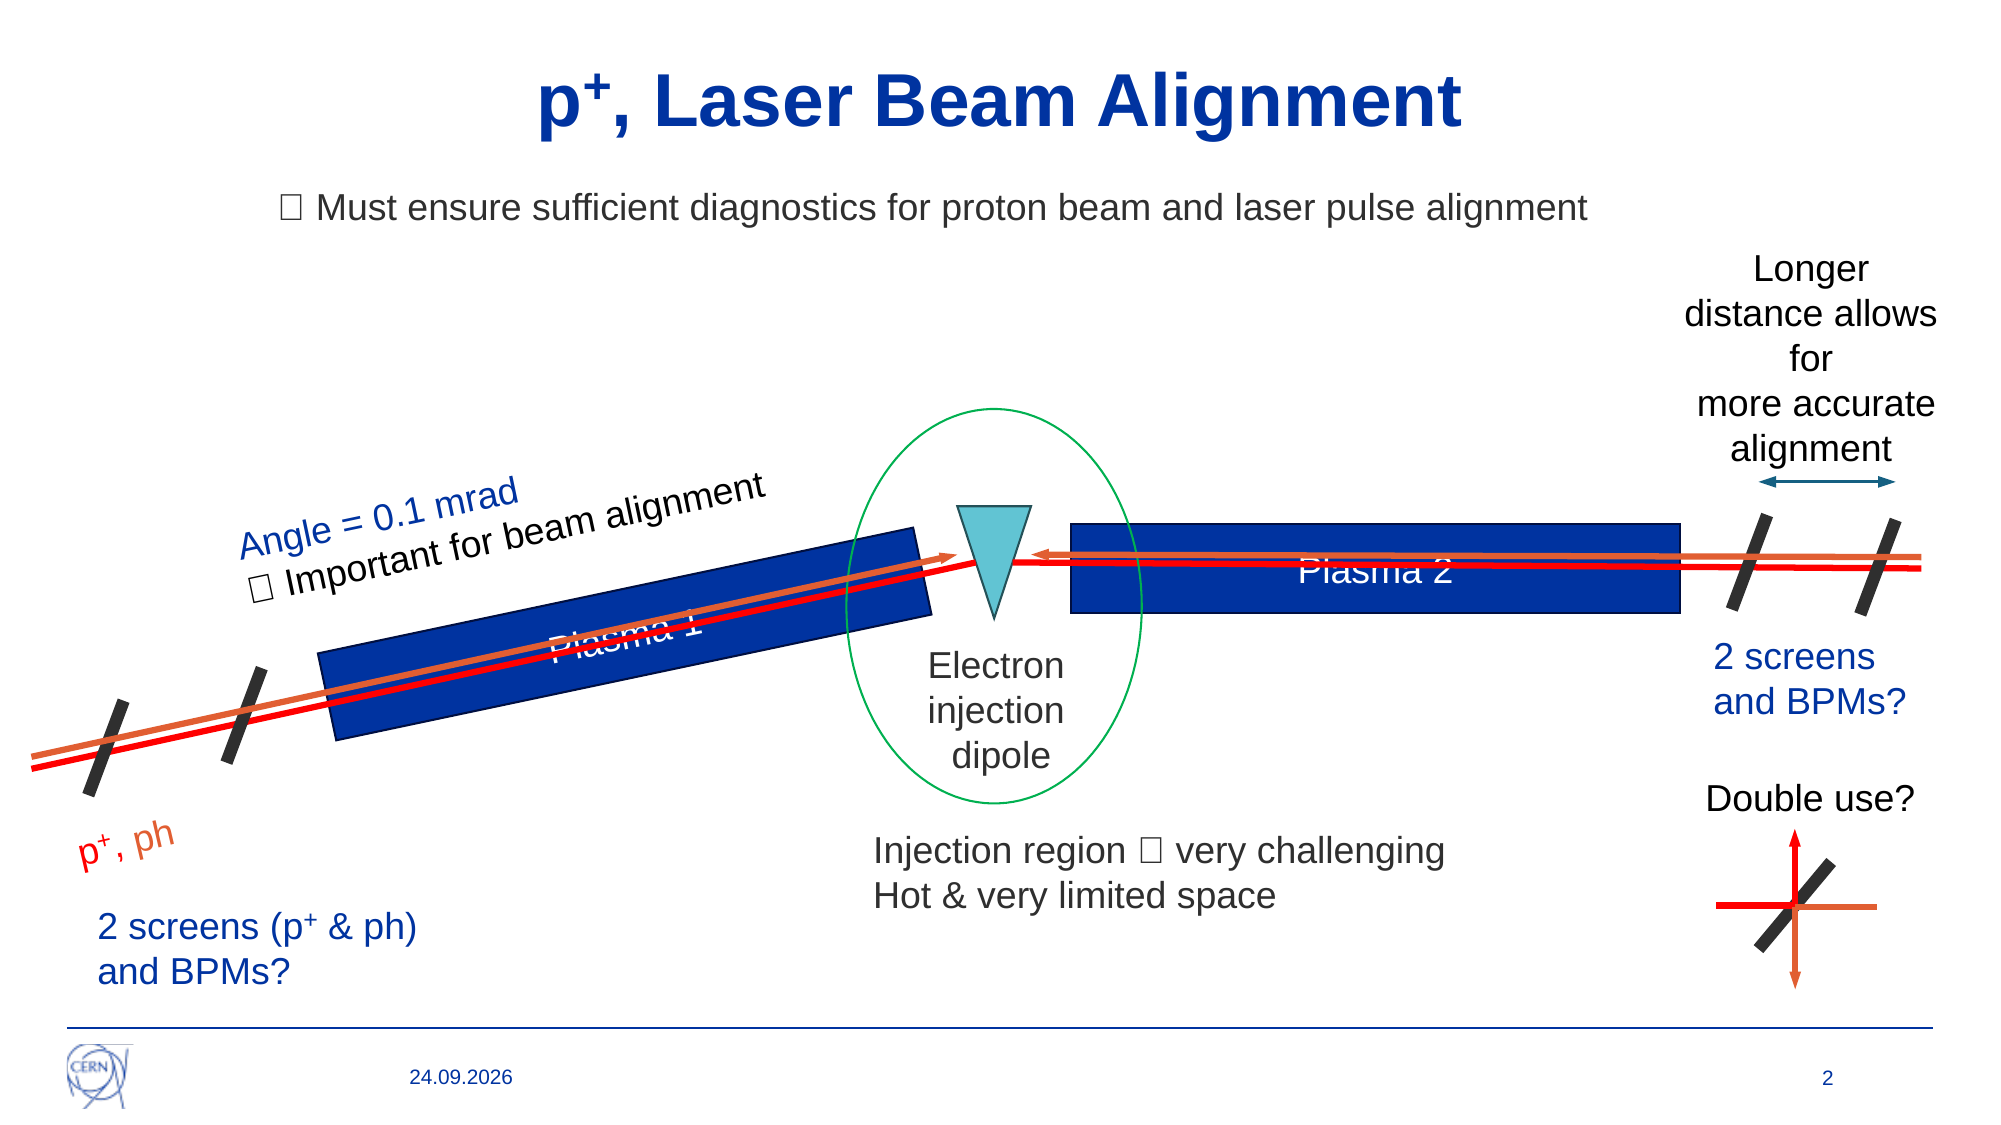

# p+, Laser Beam Alignment
 Must ensure sufficient diagnostics for proton beam and laser pulse alignment
Longer distance allows for
 more accurate alignment
Angle = 0.1 mrad
 Important for beam alignment
Plasma 2
Plasma 1
2 screens
and BPMs?
Electron
injection
dipole
Double use?
p+, ph
Injection region  very challenging
Hot & very limited space
2 screens (p+ & ph)
and BPMs?